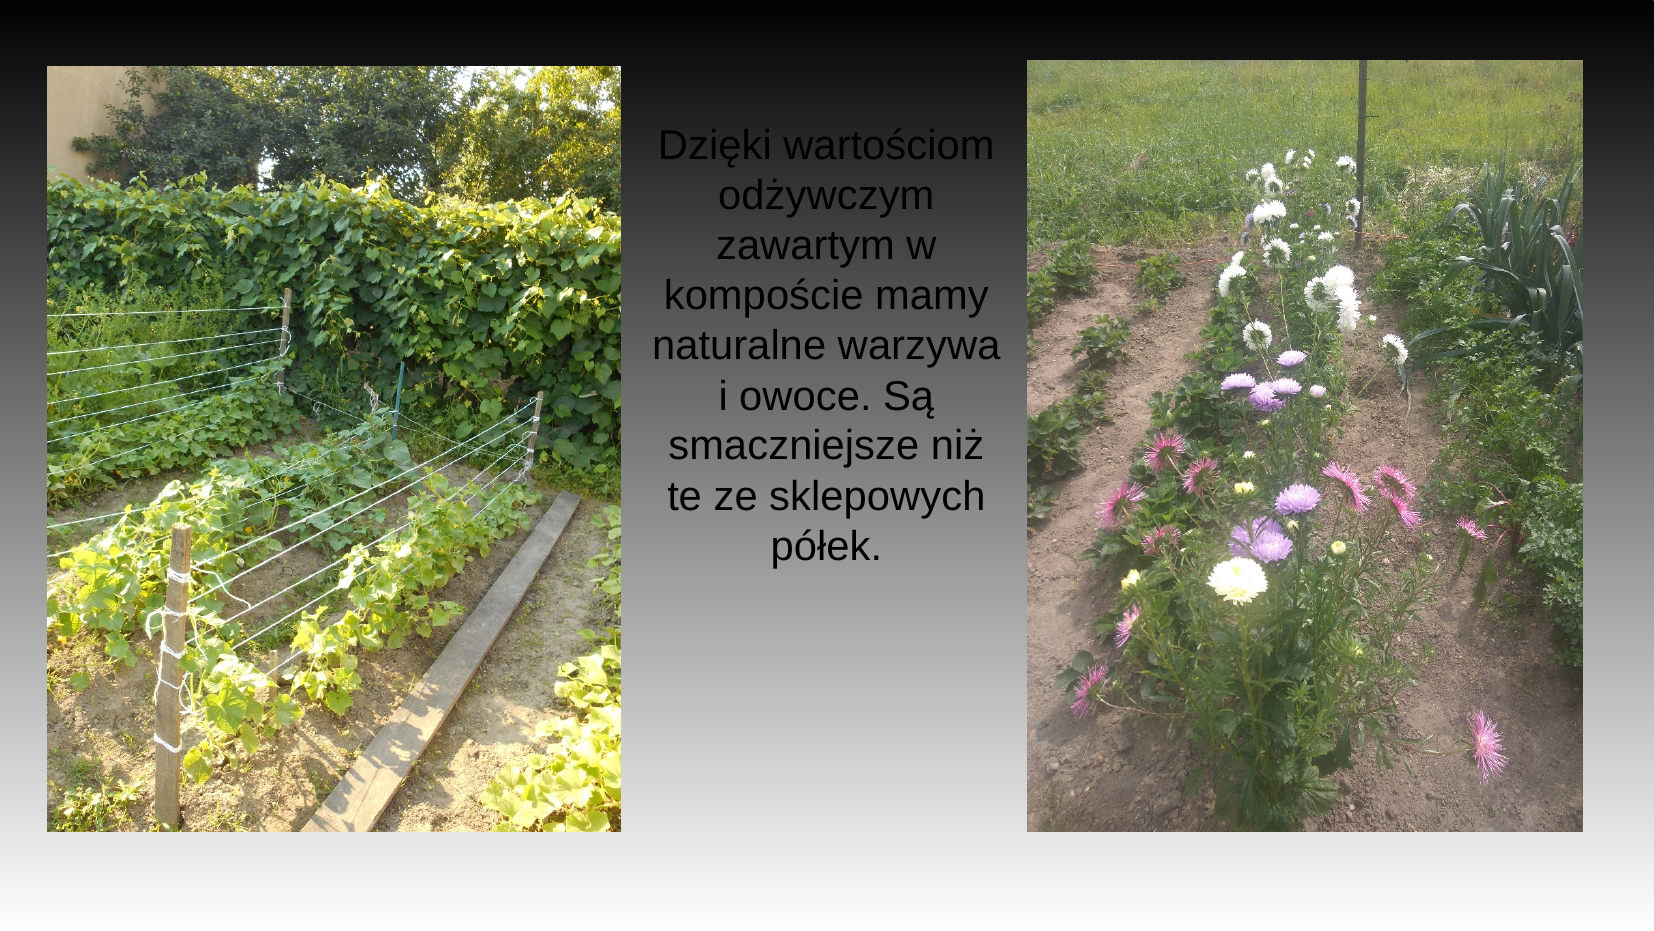

Dzięki wartościom odżywczym zawartym w kompoście mamy naturalne warzywa i owoce. Są smaczniejsze niż te ze sklepowych półek.